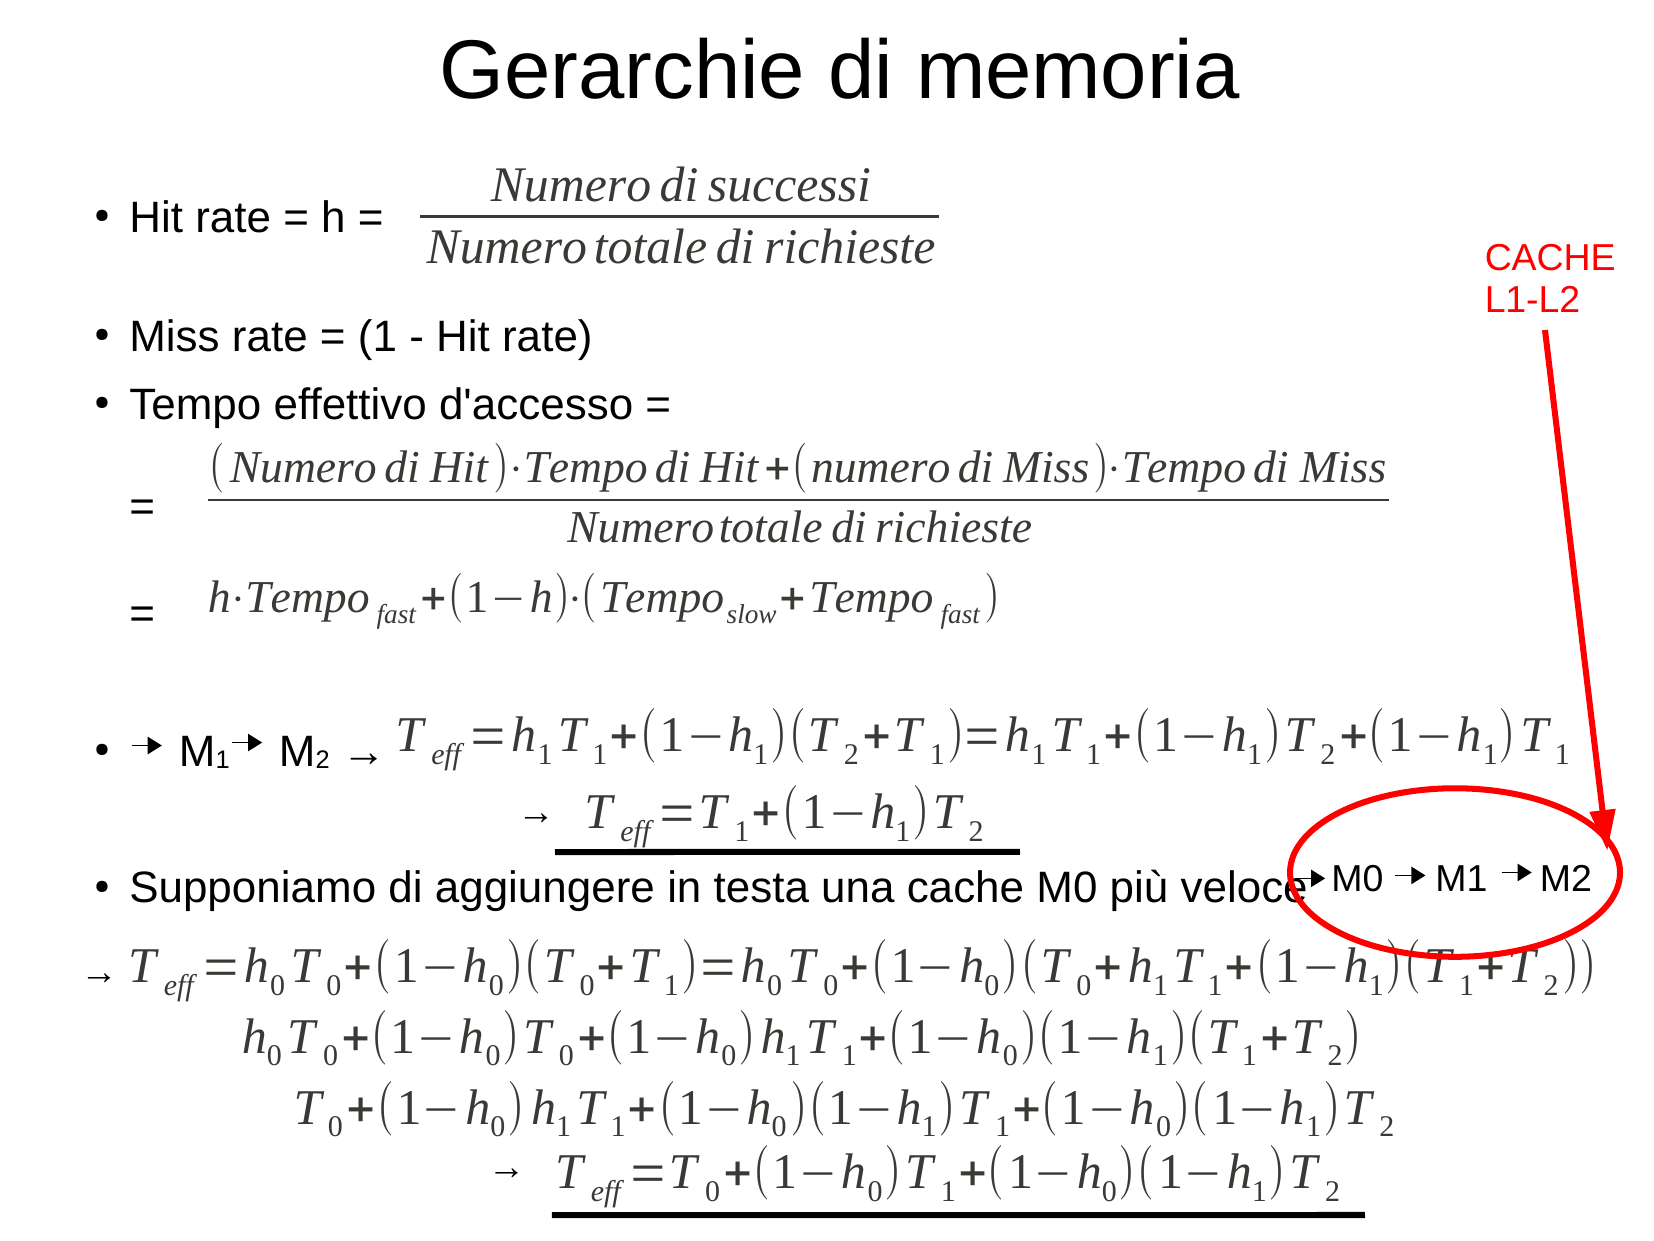

# Gerarchie di memoria
Hit rate = h =
Miss rate = (1 - Hit rate)
Tempo effettivo d'accesso =
=
=
	M1 M2 →
Supponiamo di aggiungere in testa una cache M0 più veloce
CACHE
L1-L2
→
M0 M1 M2
→
→